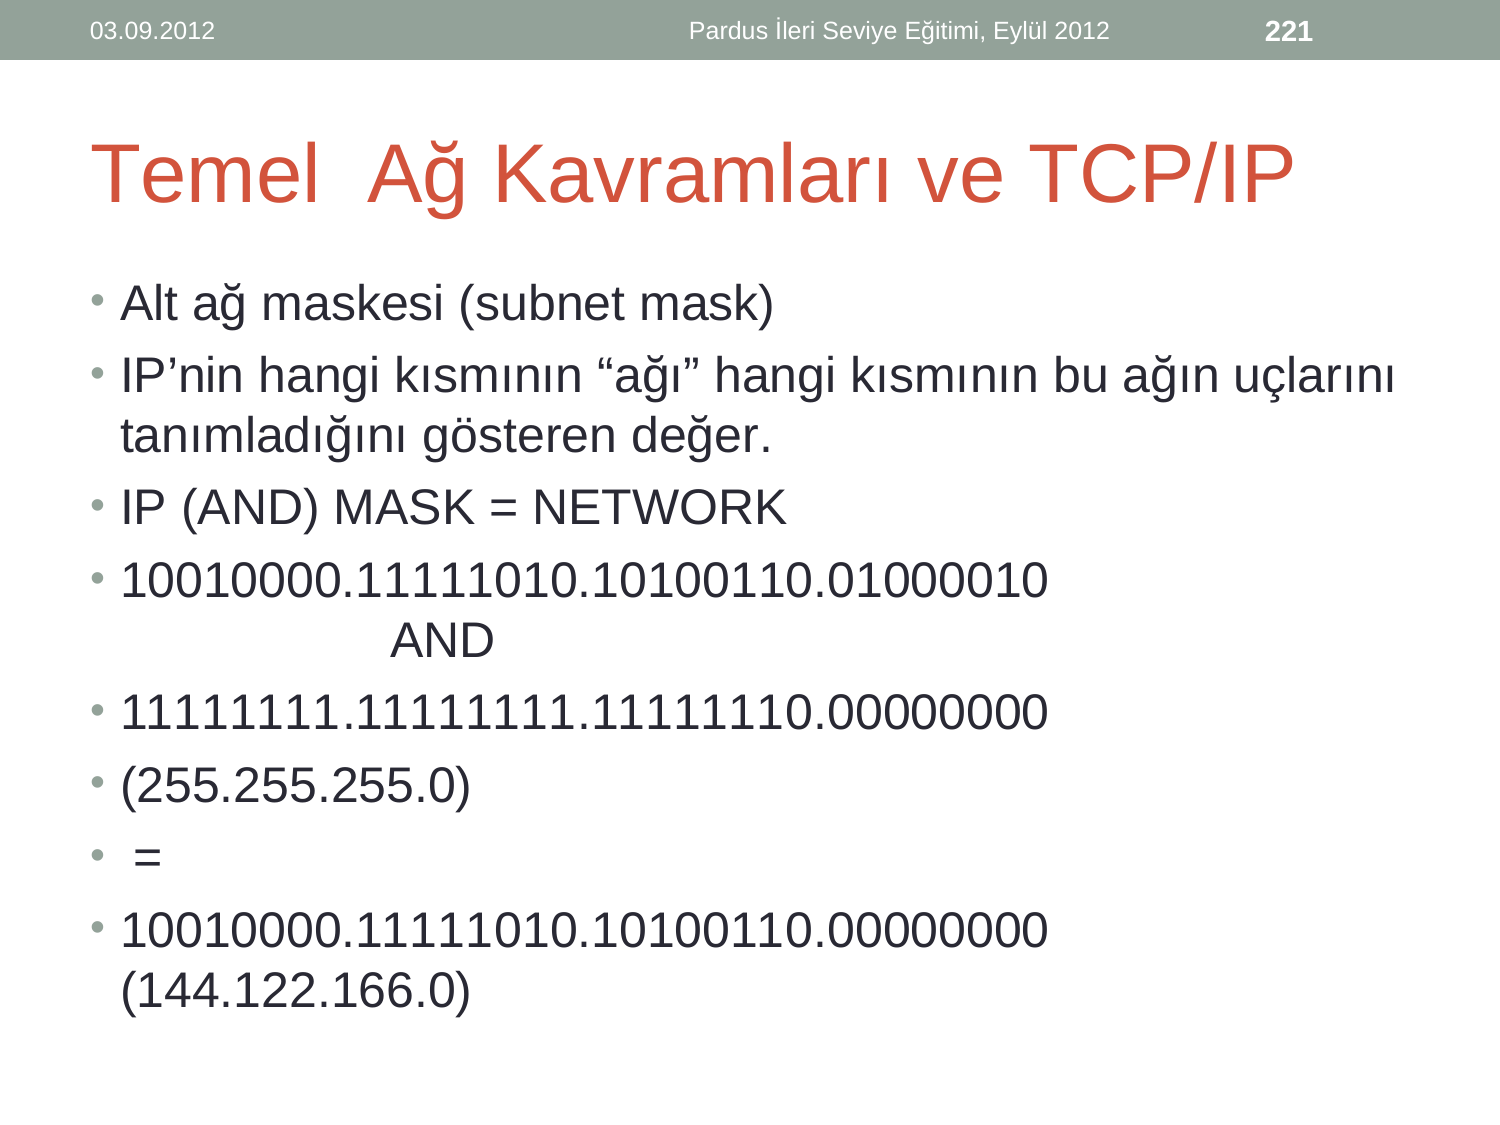

03.09.2012
Pardus İleri Seviye Eğitimi, Eylül 2012
# Temel Ağ Kavramları ve TCP/IP
Alt ağ maskesi (subnet mask)
IP’nin hangi kısmının “ağı” hangi kısmının bu ağın uçlarını tanımladığını gösteren değer.
IP (AND) MASK = NETWORK
10010000.11111010.10100110.01000010				AND
11111111.11111111.11111110.00000000
(255.255.255.0)
 =
10010000.11111010.10100110.00000000	(144.122.166.0)